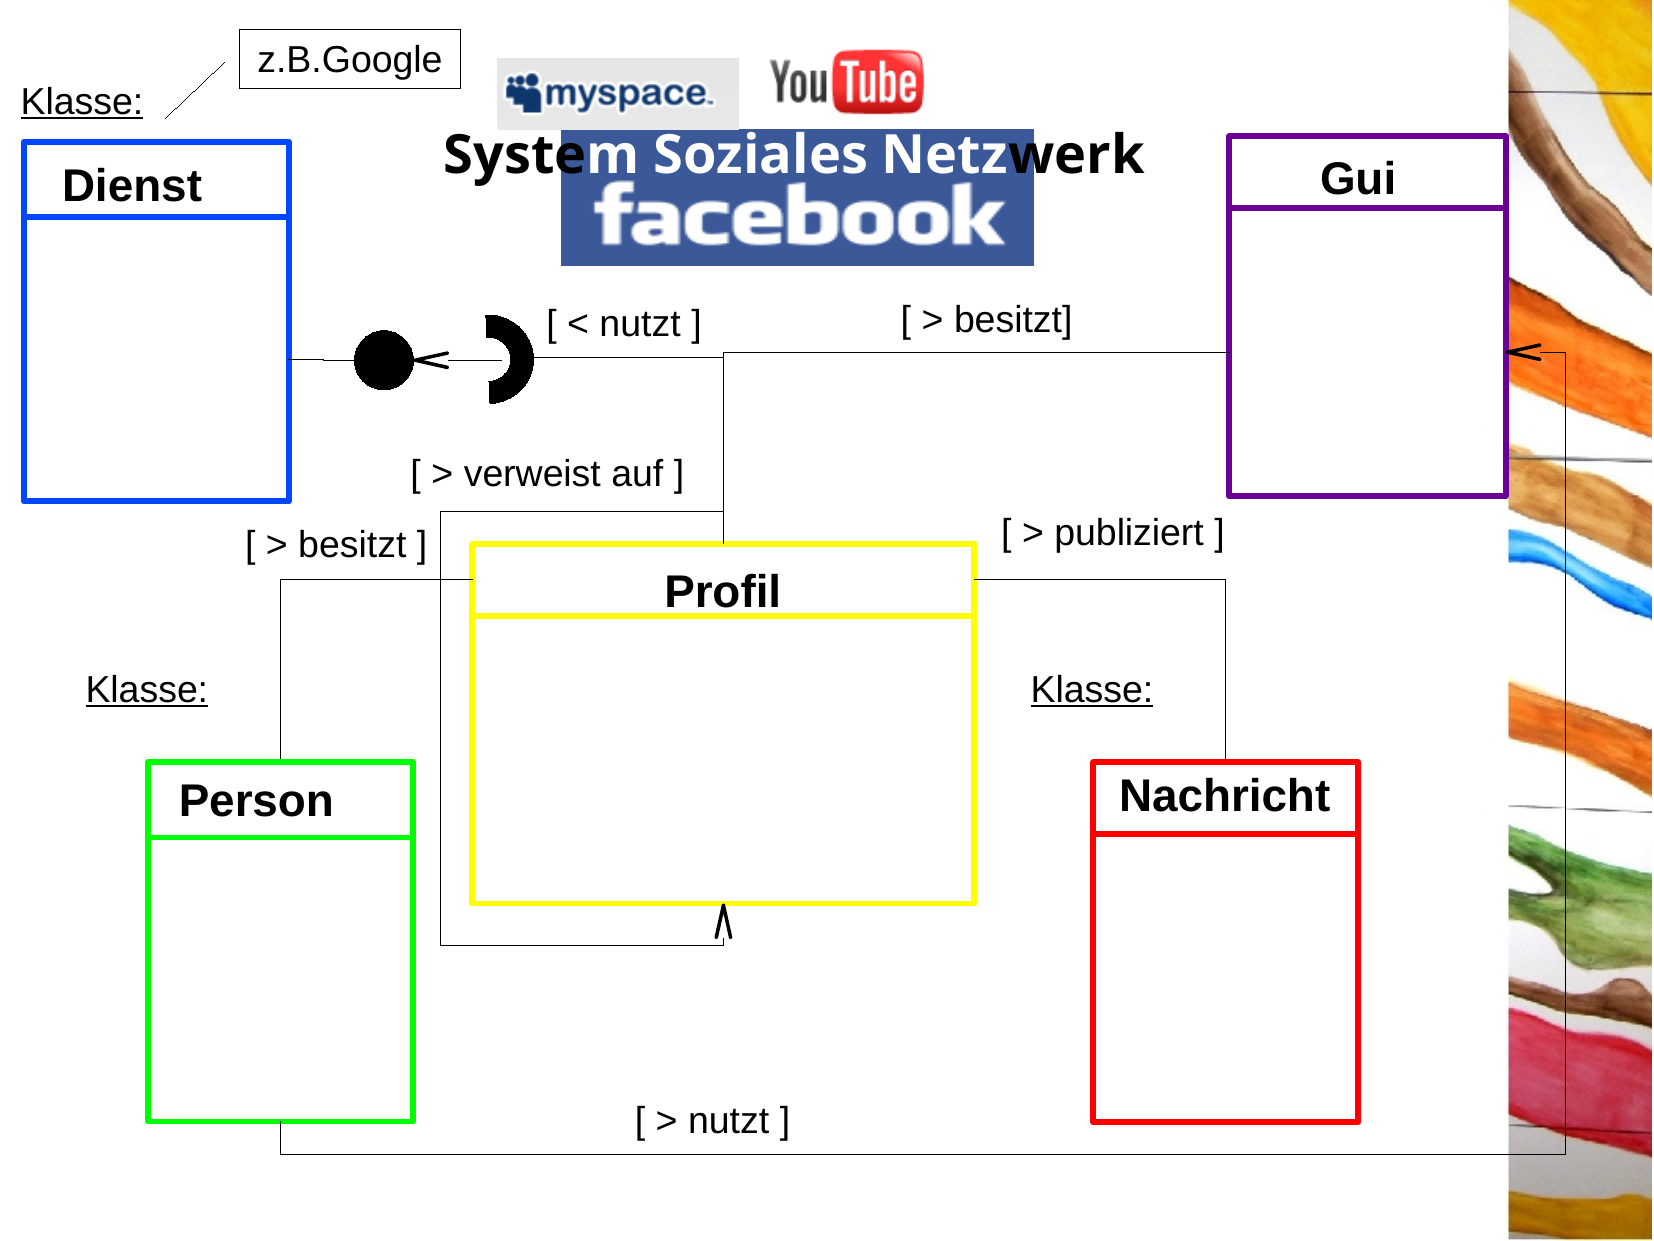

z.B.Google
# System Soziales Netzwerk
Klasse:
Gui
Dienst
[ > besitzt]
[ < nutzt ]
[ > verweist auf ]
[ > publiziert ]
[ > besitzt ]
Profil
Klasse:
Klasse:
Nachricht
Person
[ > nutzt ]